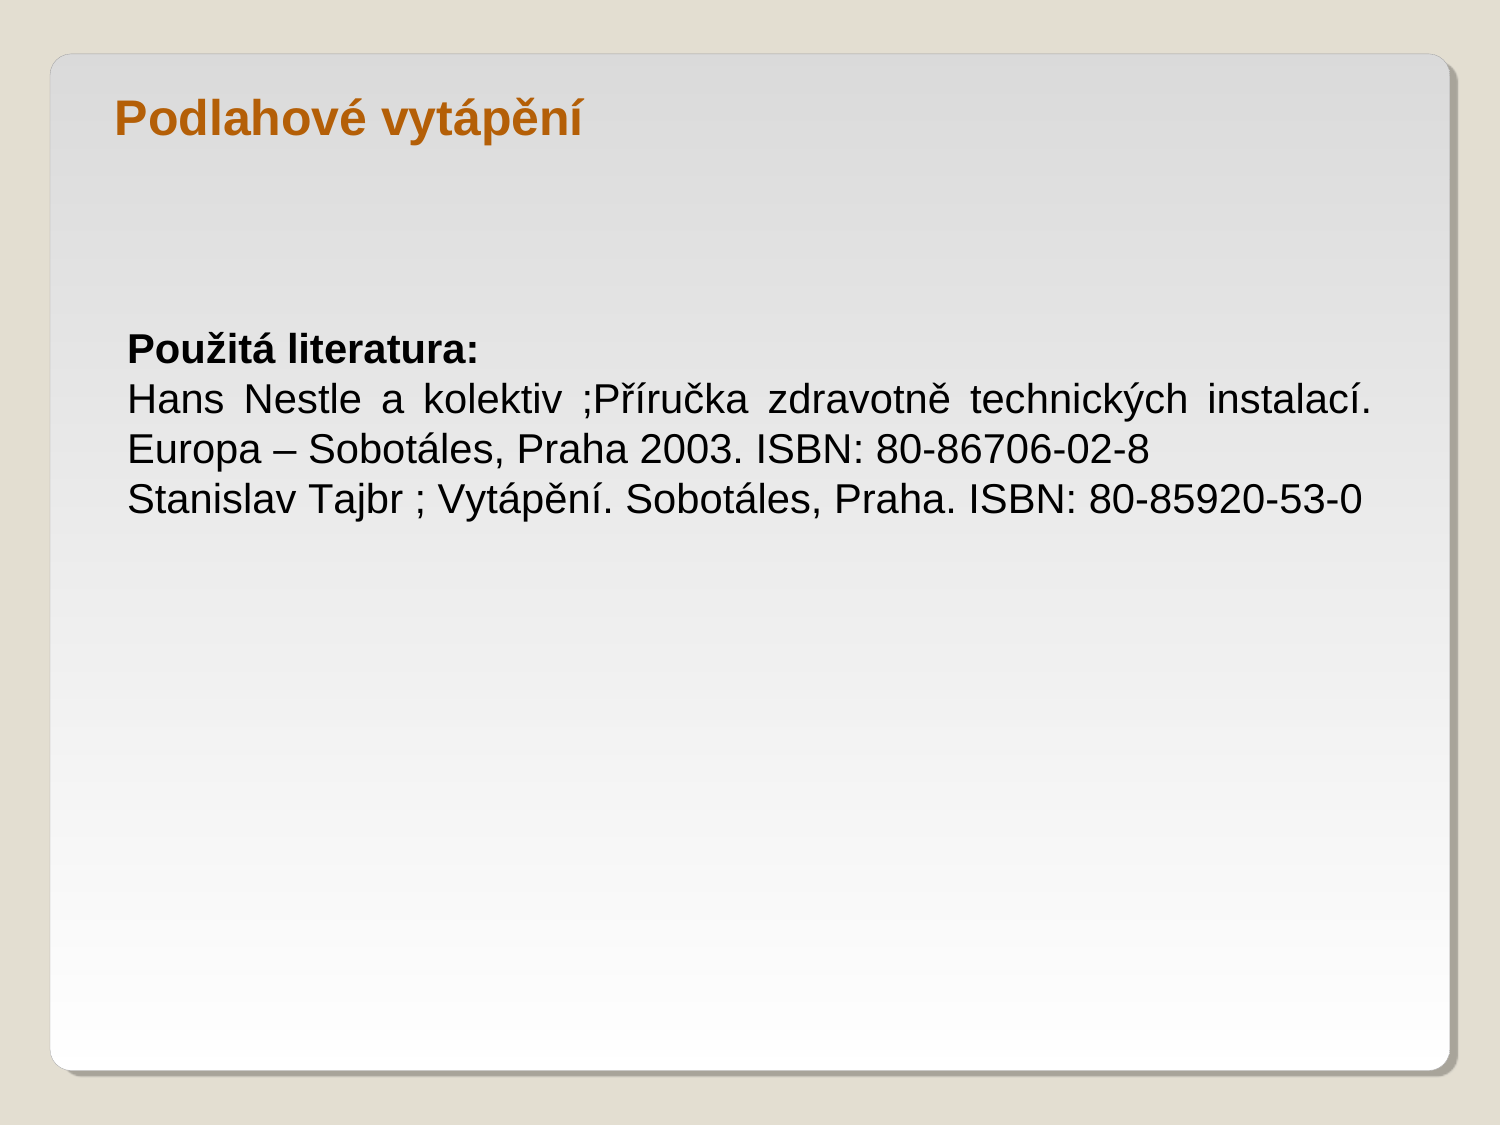

Podlahové vytápění
Použitá literatura:
Hans Nestle a kolektiv ;Příručka zdravotně technických instalací. Europa – Sobotáles, Praha 2003. ISBN: 80-86706-02-8
Stanislav Tajbr ; Vytápění. Sobotáles, Praha. ISBN: 80-85920-53-0